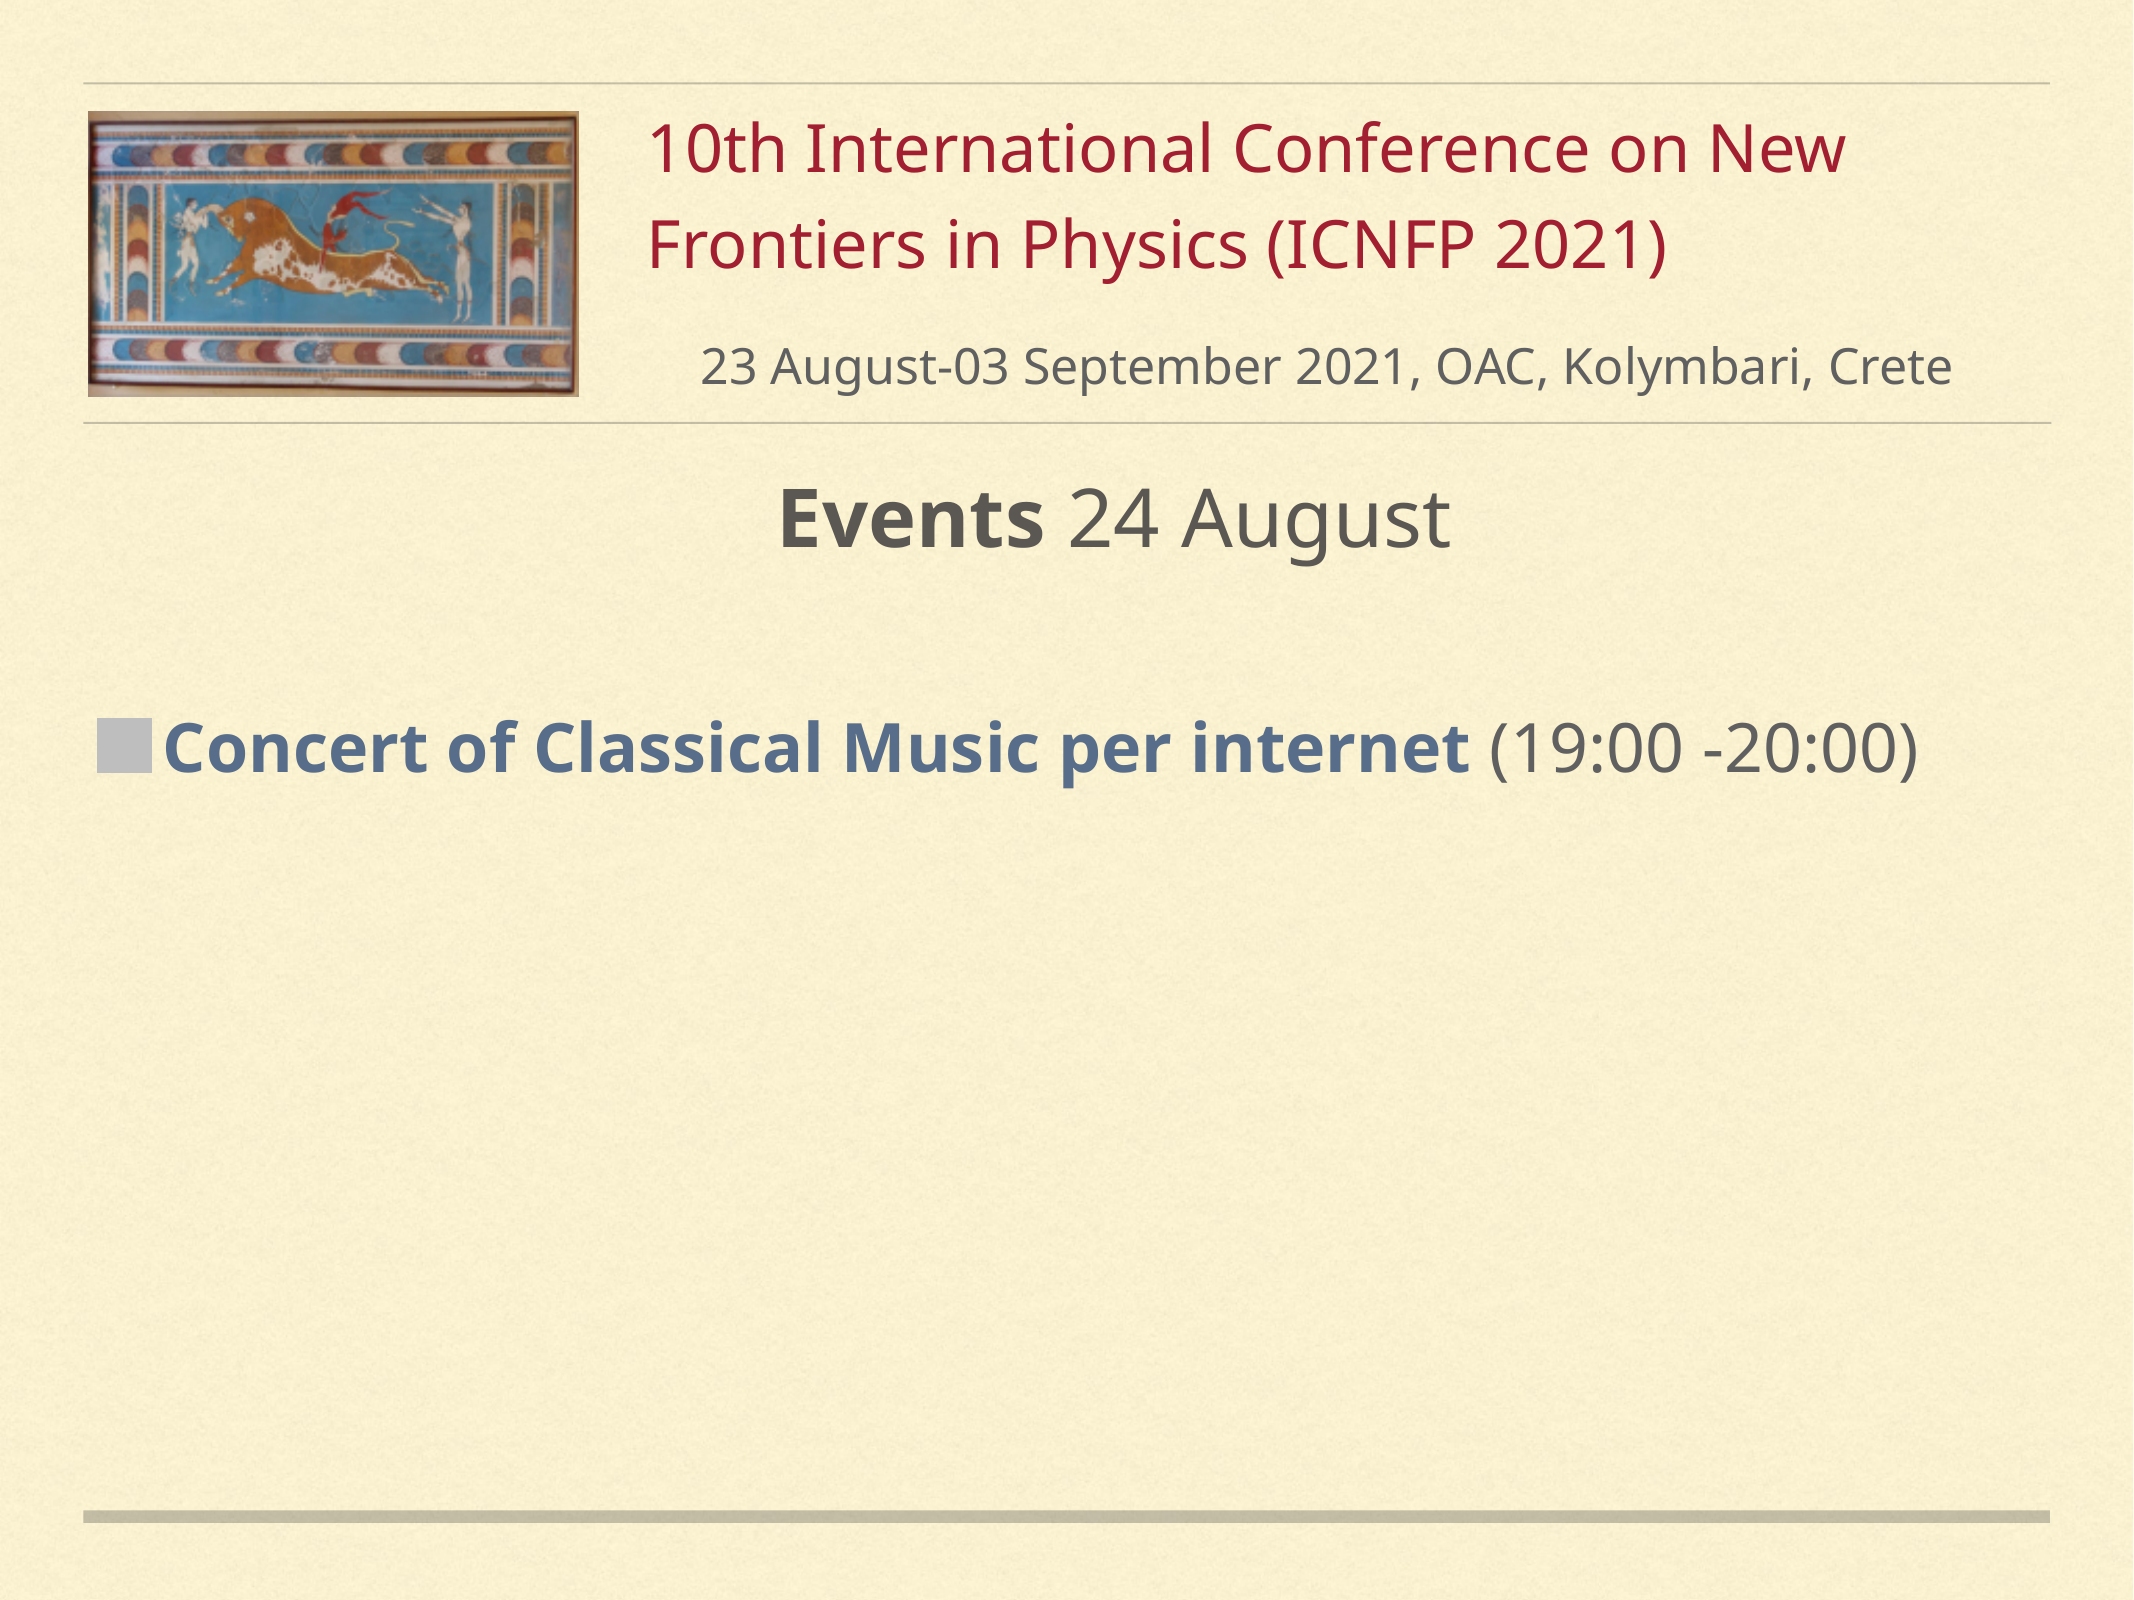

# 10th International Conference on New Frontiers in Physics (ICNFP 2021)
23 August-03 September 2021, OAC, Kolymbari, Crete
Events 24 August
Concert of Classical Music per internet (19:00 -20:00)